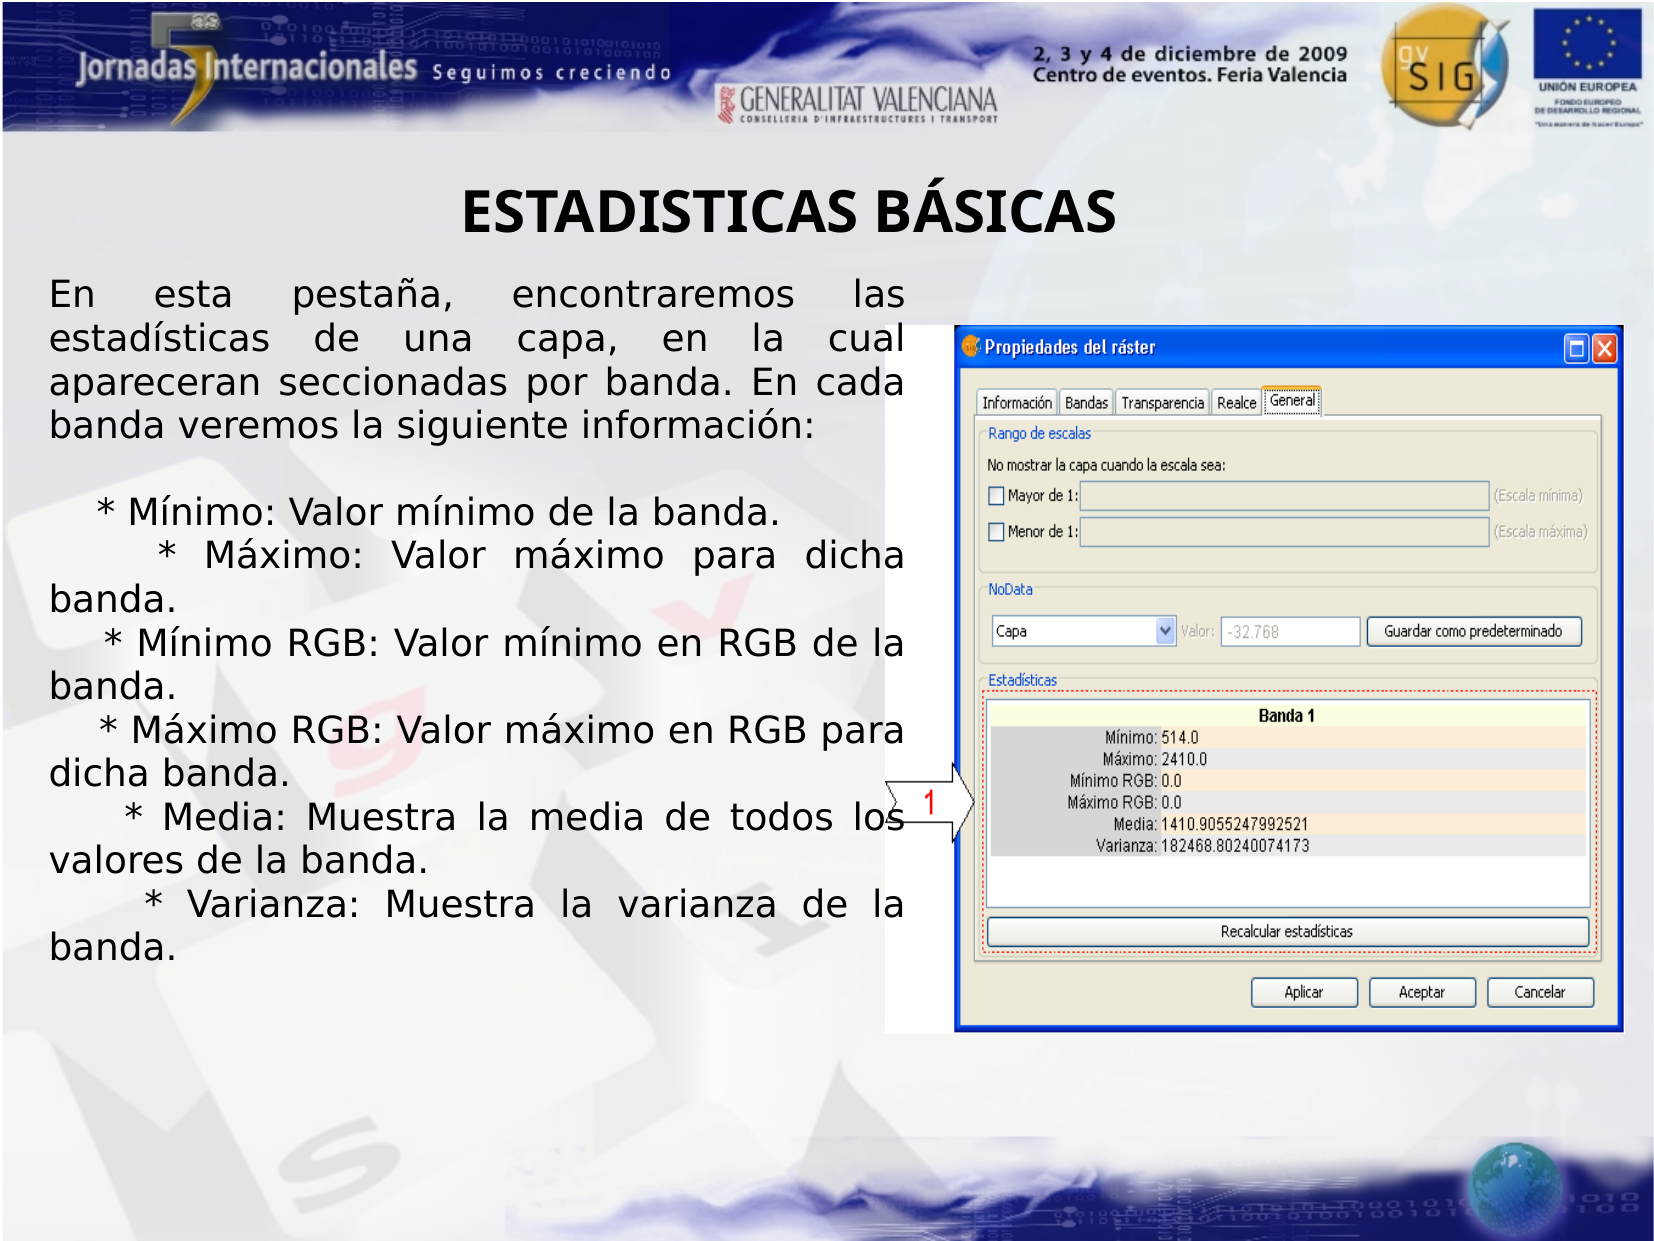

ESTADISTICAS BÁSICAS
En esta pestaña, encontraremos las estadísticas de una capa, en la cual apareceran seccionadas por banda. En cada banda veremos la siguiente información:
 * Mínimo: Valor mínimo de la banda.
 * Máximo: Valor máximo para dicha banda.
 * Mínimo RGB: Valor mínimo en RGB de la banda.
 * Máximo RGB: Valor máximo en RGB para dicha banda.
 * Media: Muestra la media de todos los valores de la banda.
 * Varianza: Muestra la varianza de la banda.